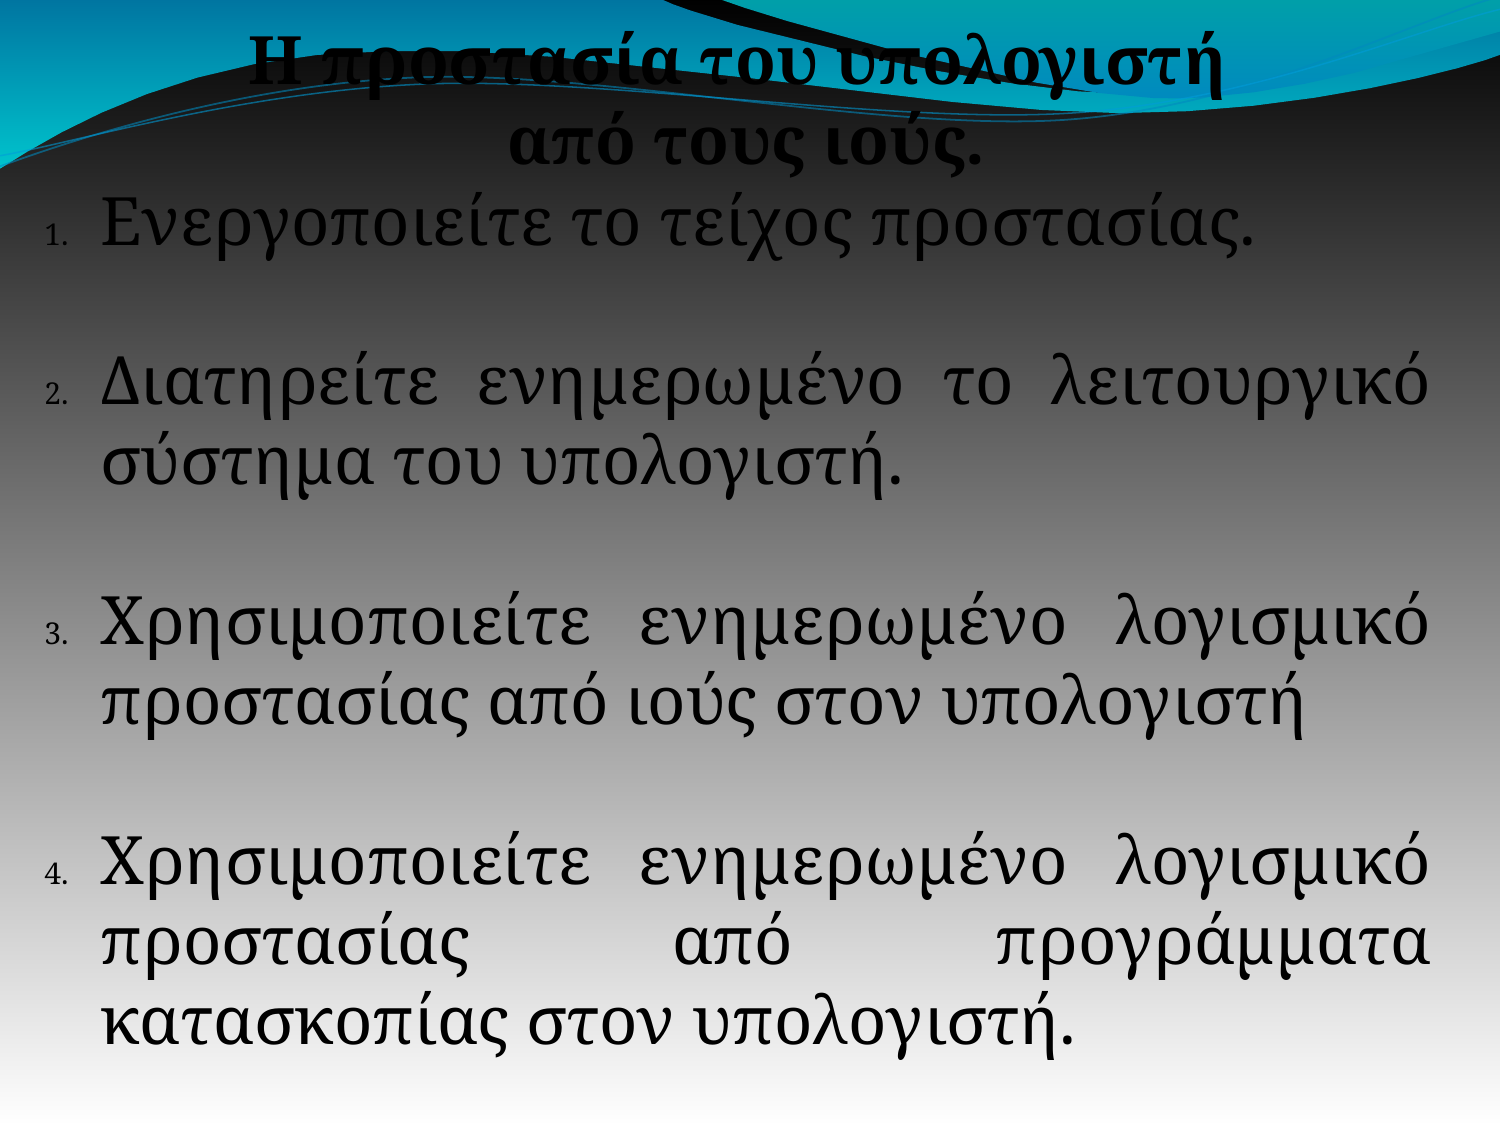

Η προστασία του υπολογιστή
 από τους ιούς.
Ενεργοποιείτε το τείχος προστασίας.
Διατηρείτε ενημερωμένο το λειτουργικό σύστημα του υπολογιστή.
Χρησιμοποιείτε ενημερωμένο λογισμικό προστασίας από ιούς στον υπολογιστή
Χρησιμοποιείτε ενημερωμένο λογισμικό προστασίας από προγράμματα κατασκοπίας στον υπολογιστή.